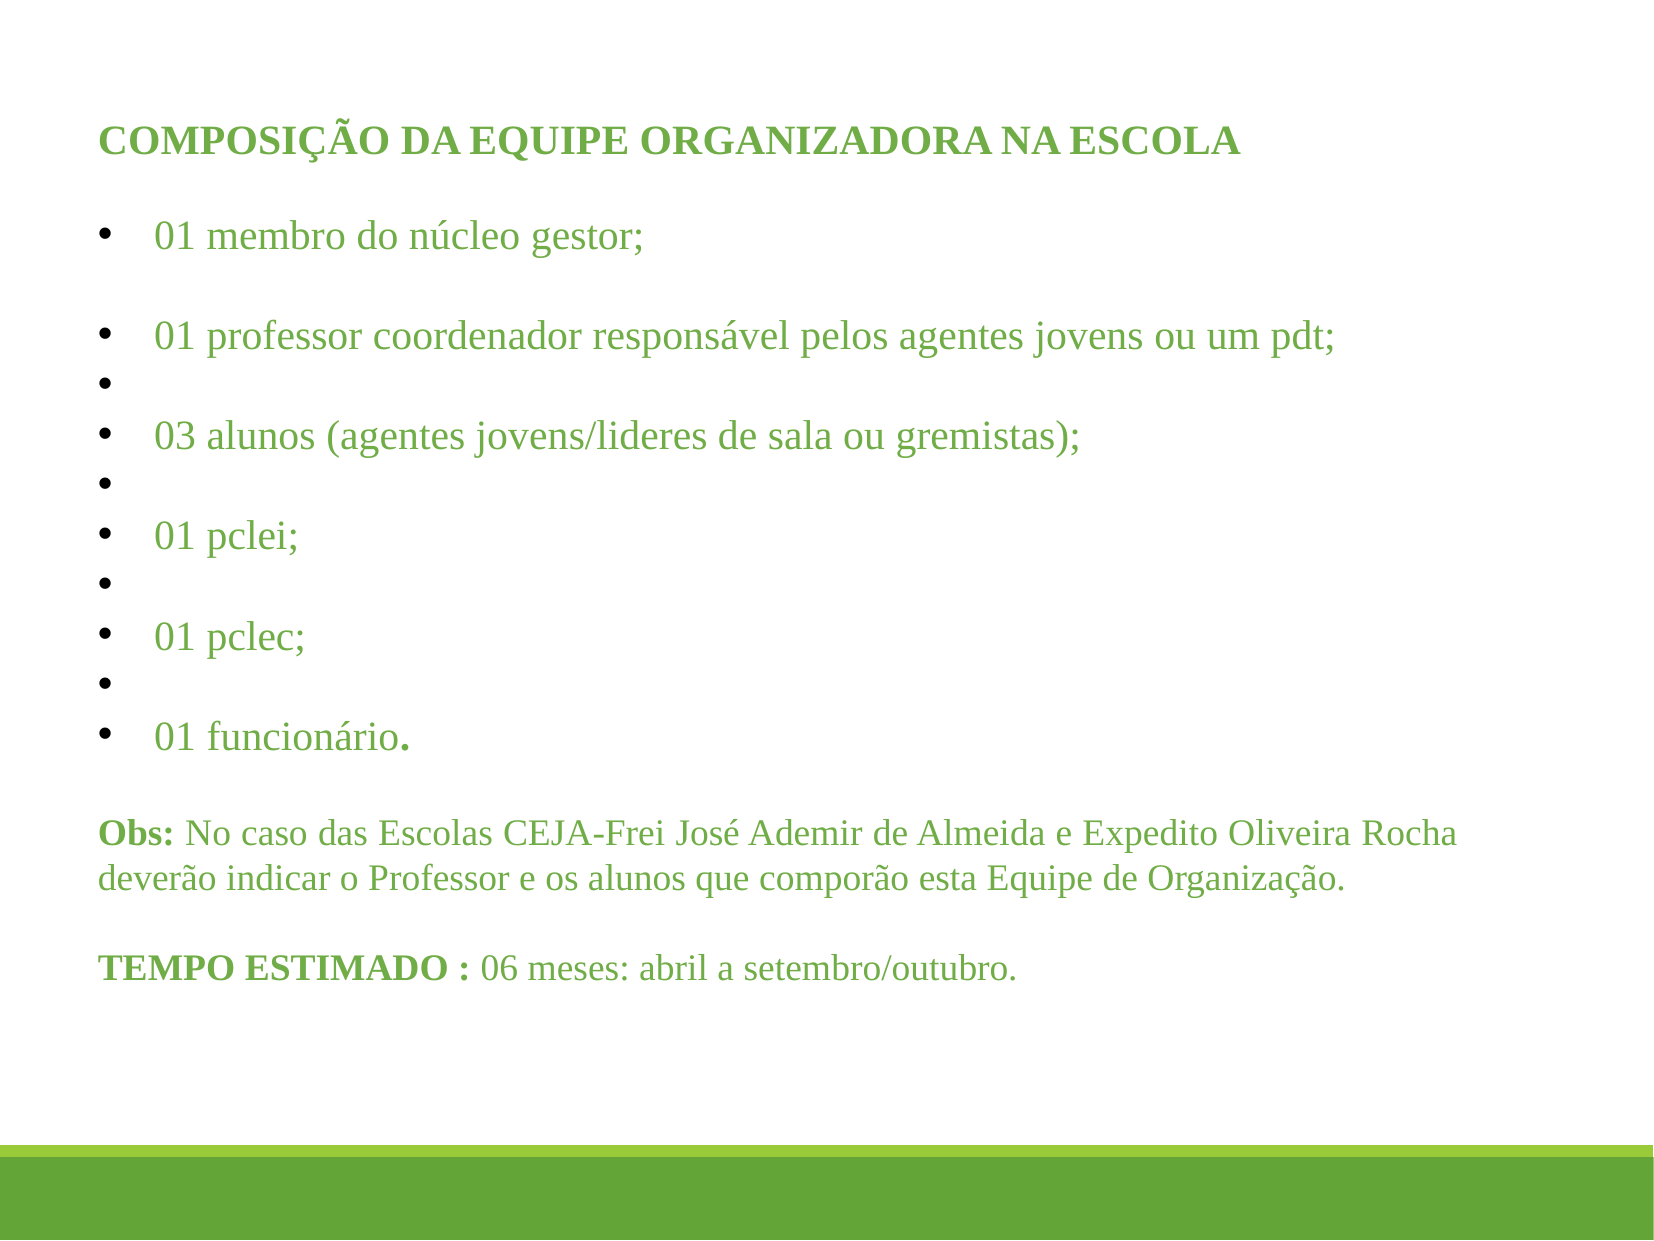

COMPOSIÇÃO DA EQUIPE ORGANIZADORA NA ESCOLA
01 membro do núcleo gestor;
01 professor coordenador responsável pelos agentes jovens ou um pdt;
03 alunos (agentes jovens/lideres de sala ou gremistas);
01 pclei;
01 pclec;
01 funcionário.
Obs: No caso das Escolas CEJA-Frei José Ademir de Almeida e Expedito Oliveira Rocha deverão indicar o Professor e os alunos que comporão esta Equipe de Organização.
TEMPO ESTIMADO : 06 meses: abril a setembro/outubro.